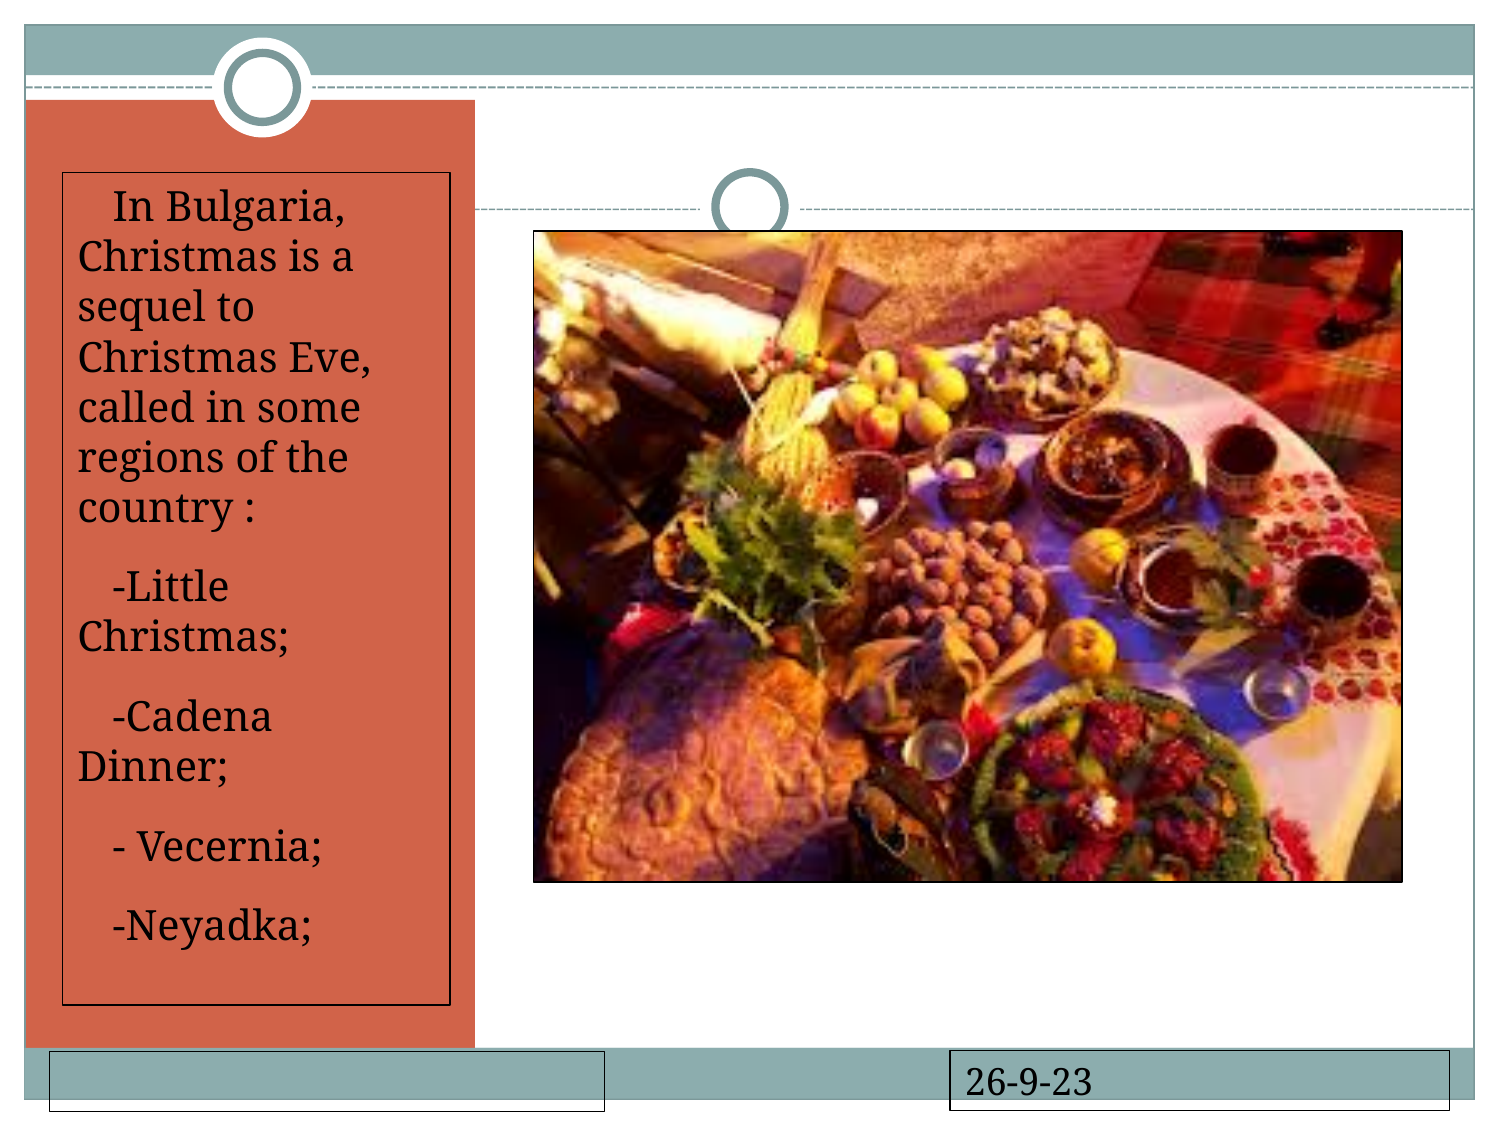

# In Bulgaria, Christmas is a sequel to Christmas Eve, called in some regions of the country :
-Little Christmas;
-Cadena Dinner;
- Vecernia;
-Neyadka;
26-8-21